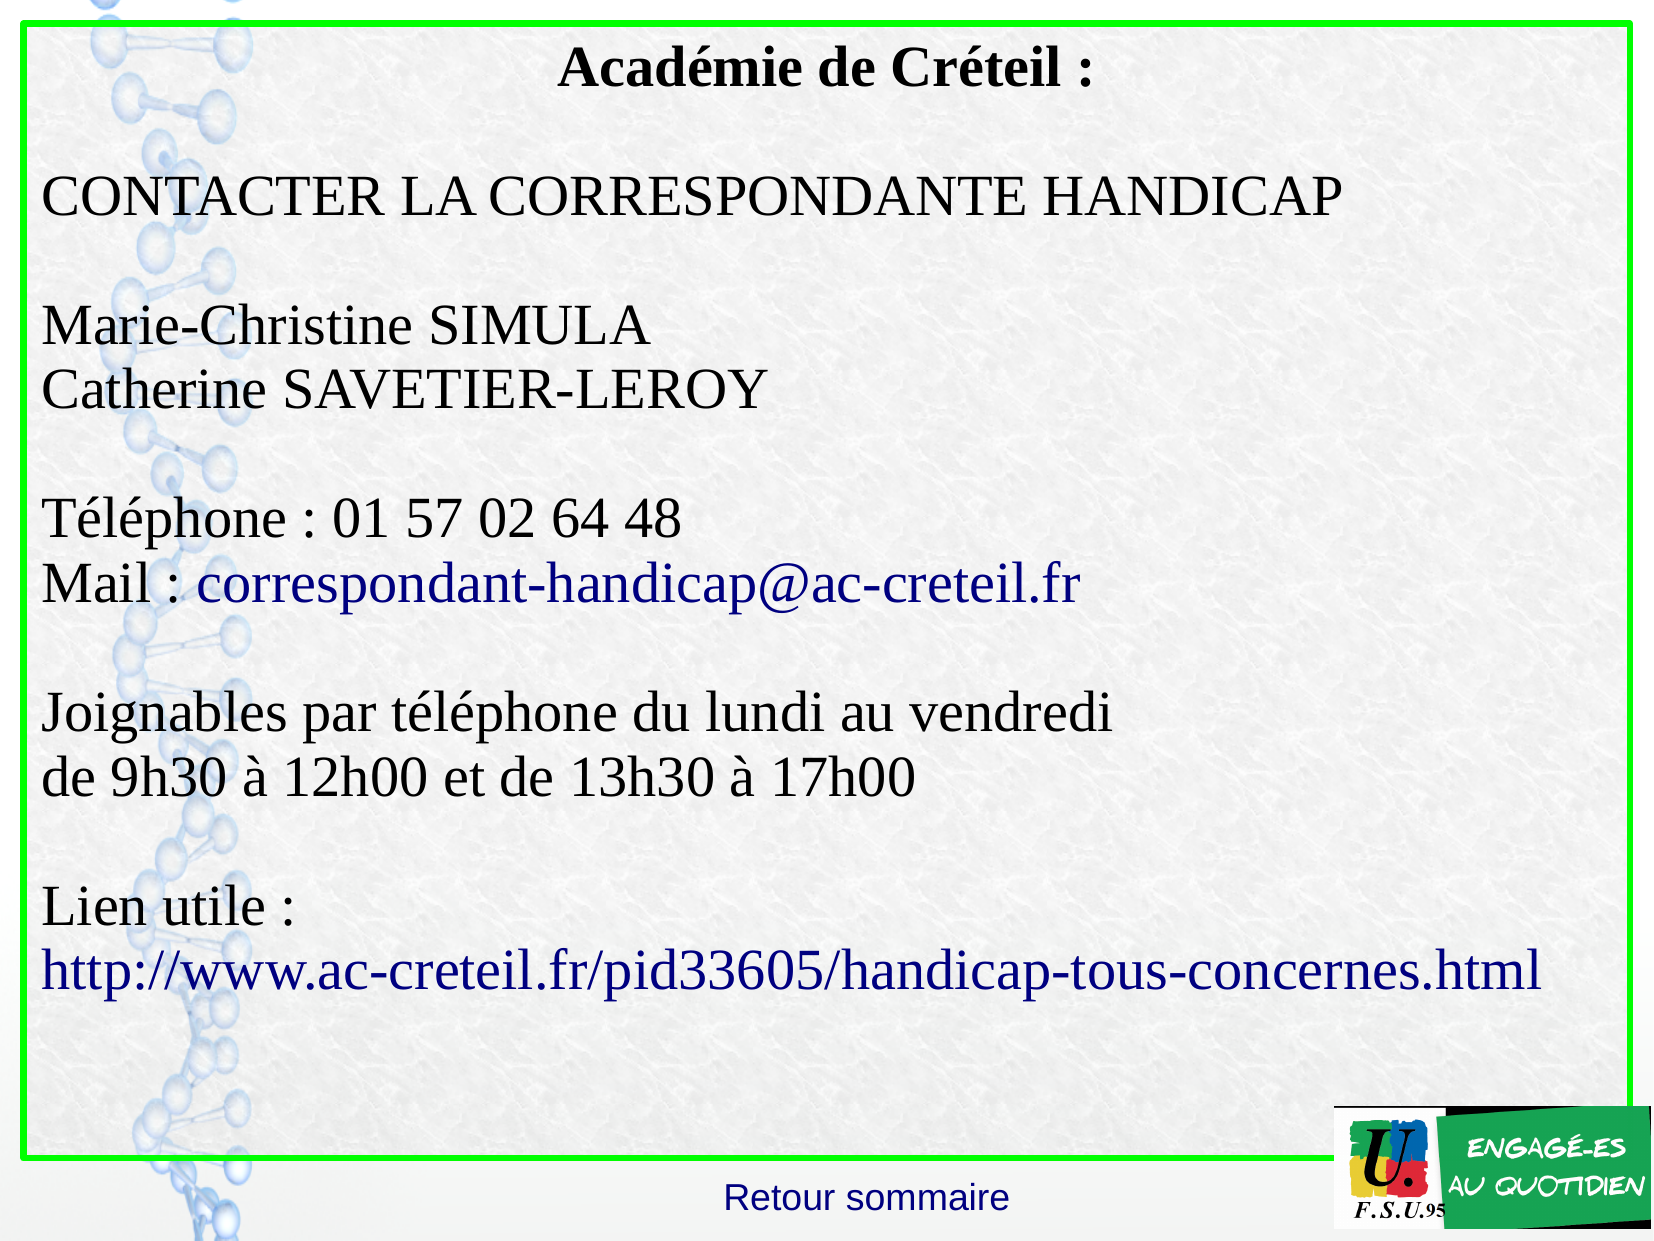

Académie de Créteil :
CONTACTER LA CORRESPONDANTE HANDICAP
Marie-Christine SIMULA
Catherine SAVETIER-LEROY
Téléphone : 01 57 02 64 48
Mail : correspondant-handicap@ac-creteil.fr
Joignables par téléphone du lundi au vendredi
de 9h30 à 12h00 et de 13h30 à 17h00
Lien utile : http://www.ac-creteil.fr/pid33605/handicap-tous-concernes.html
Retour sommaire